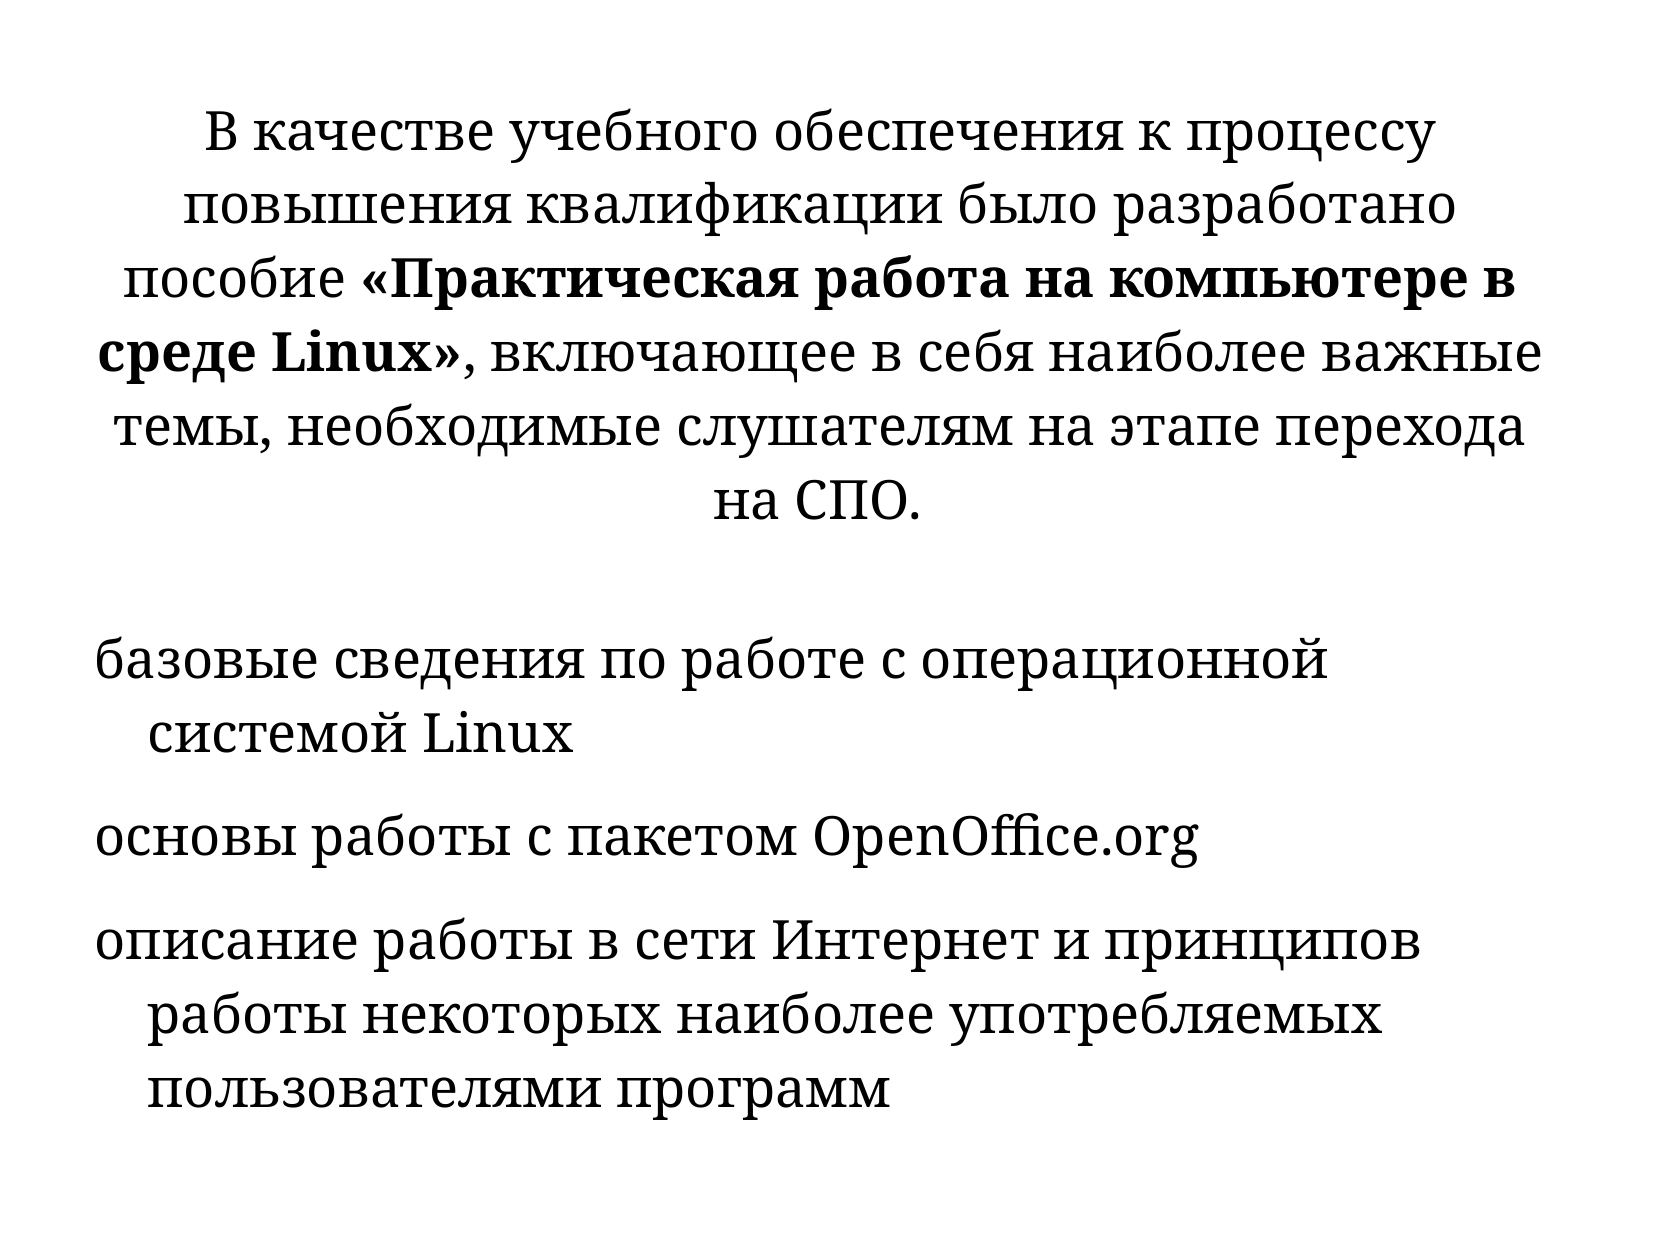

# В качестве учебного обеспечения к процессу повышения квалификации было разработано пособие «Практическая работа на компьютере в среде Linux», включающее в себя наиболее важные темы, необходимые слушателям на этапе перехода на СПО.
базовые сведения по работе с операционной системой Linux
основы работы с пакетом OpenOffice.org
описание работы в сети Интернет и принципов работы некоторых наиболее употребляемых пользователями программ